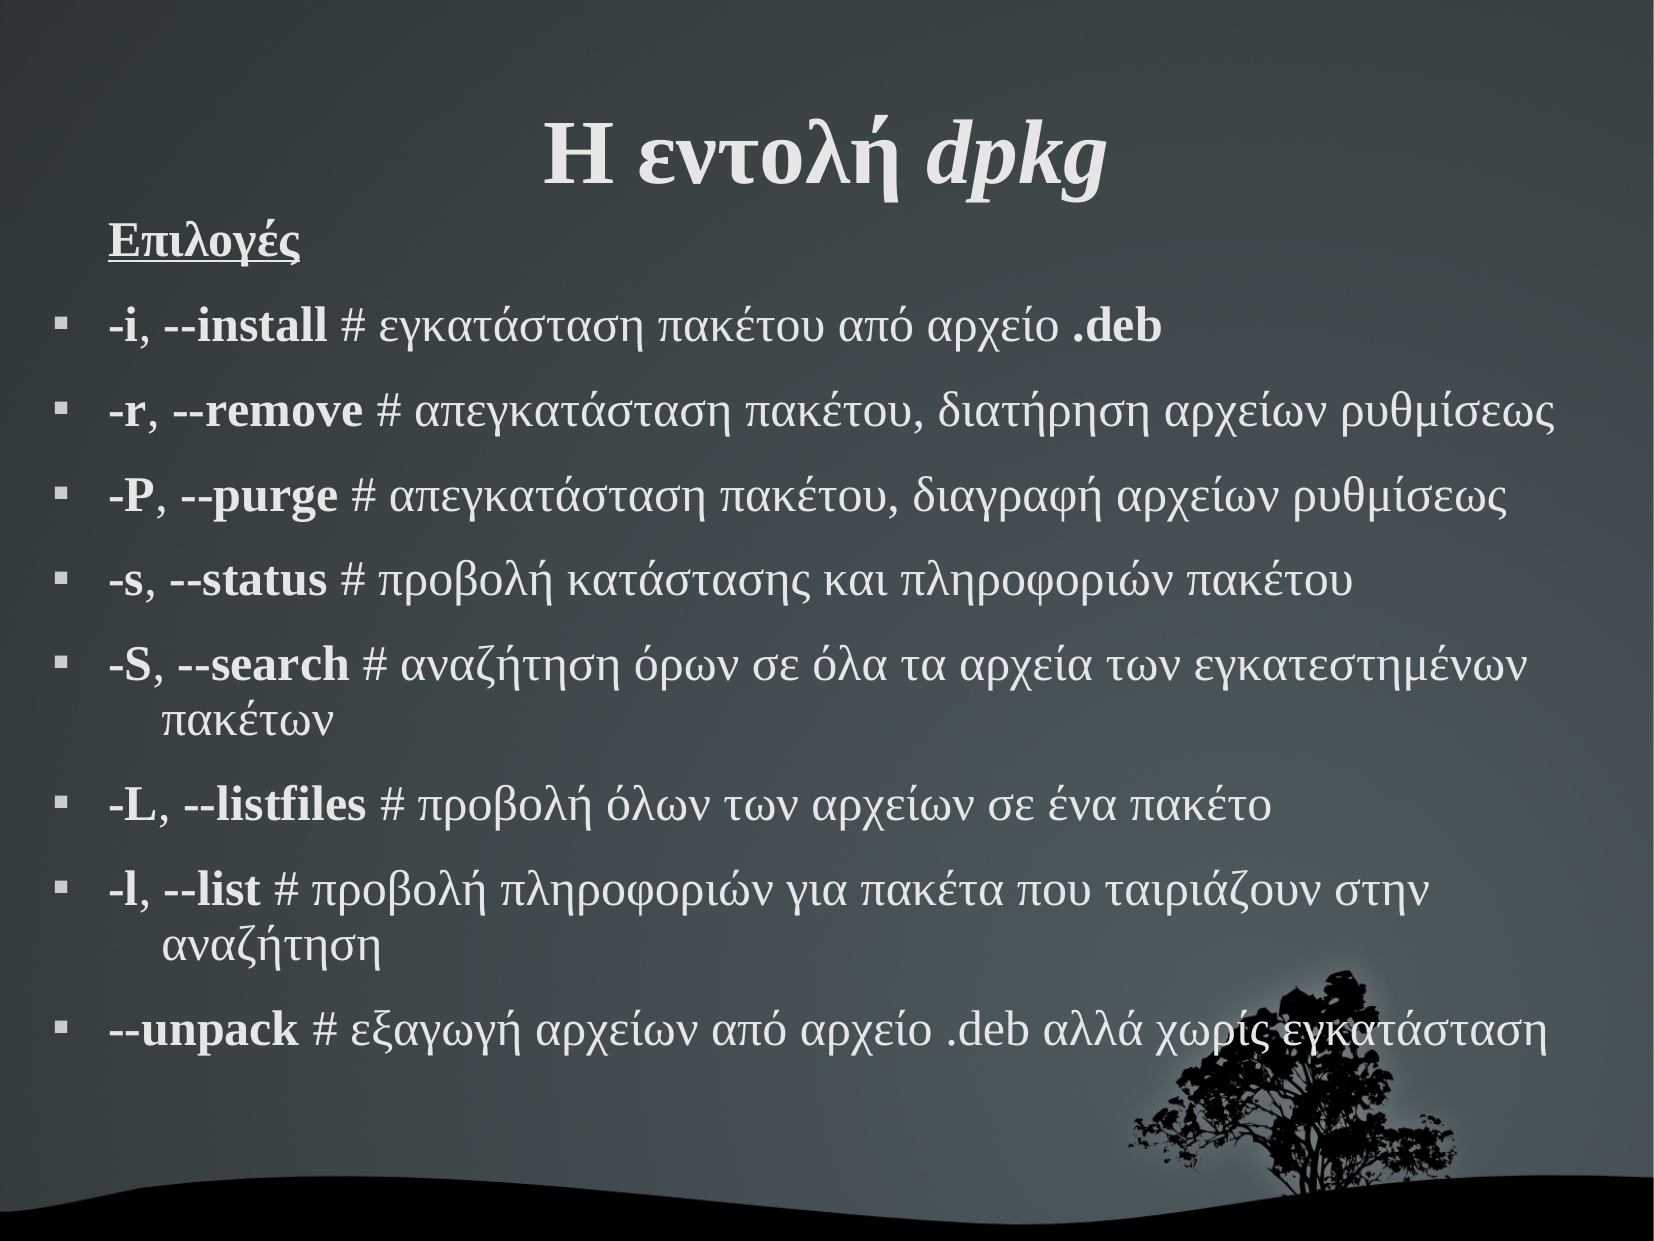

H εντολή dpkg
# Επιλογές
-i, --install # εγκατάσταση πακέτου από αρχείο .deb
-r, --remove # απεγκατάσταση πακέτου, διατήρηση αρχείων ρυθμίσεως
-P, --purge # απεγκατάσταση πακέτου, διαγραφή αρχείων ρυθμίσεως
-s, --status # προβολή κατάστασης και πληροφοριών πακέτου
-S, --search # αναζήτηση όρων σε όλα τα αρχεία των εγκατεστημένων πακέτων
-L, --listfiles # προβολή όλων των αρχείων σε ένα πακέτο
-l, --list # προβολή πληροφοριών για πακέτα που ταιριάζουν στην αναζήτηση
--unpack # εξαγωγή αρχείων από αρχείο .deb αλλά χωρίς εγκατάσταση